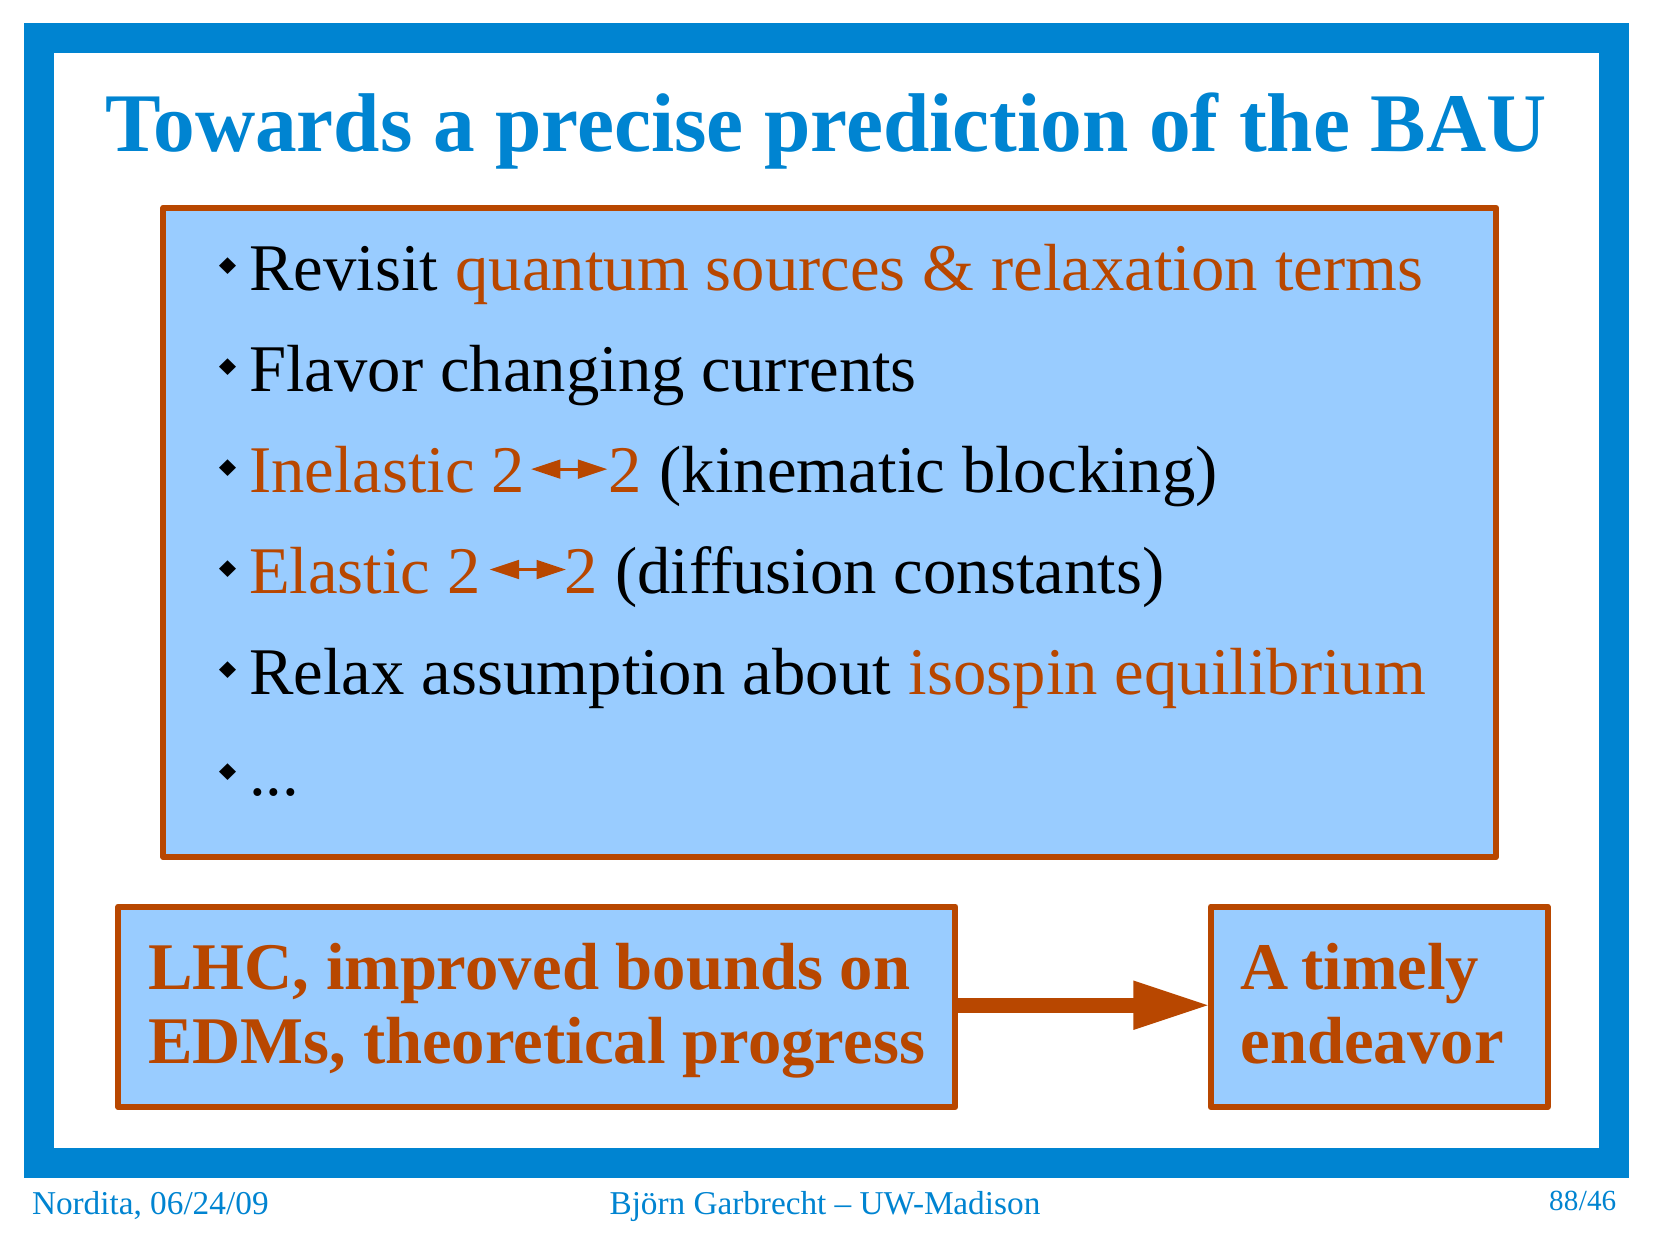

# Towards a precise prediction of the BAU
Revisit quantum sources & relaxation terms
Flavor changing currents
Inelastic 2 2 (kinematic blocking)
Elastic 2 2 (diffusion constants)
Relax assumption about isospin equilibrium
...
LHC, improved bounds on EDMs, theoretical progress
A timely
endeavor
Björn Garbrecht – UW-Madison
88